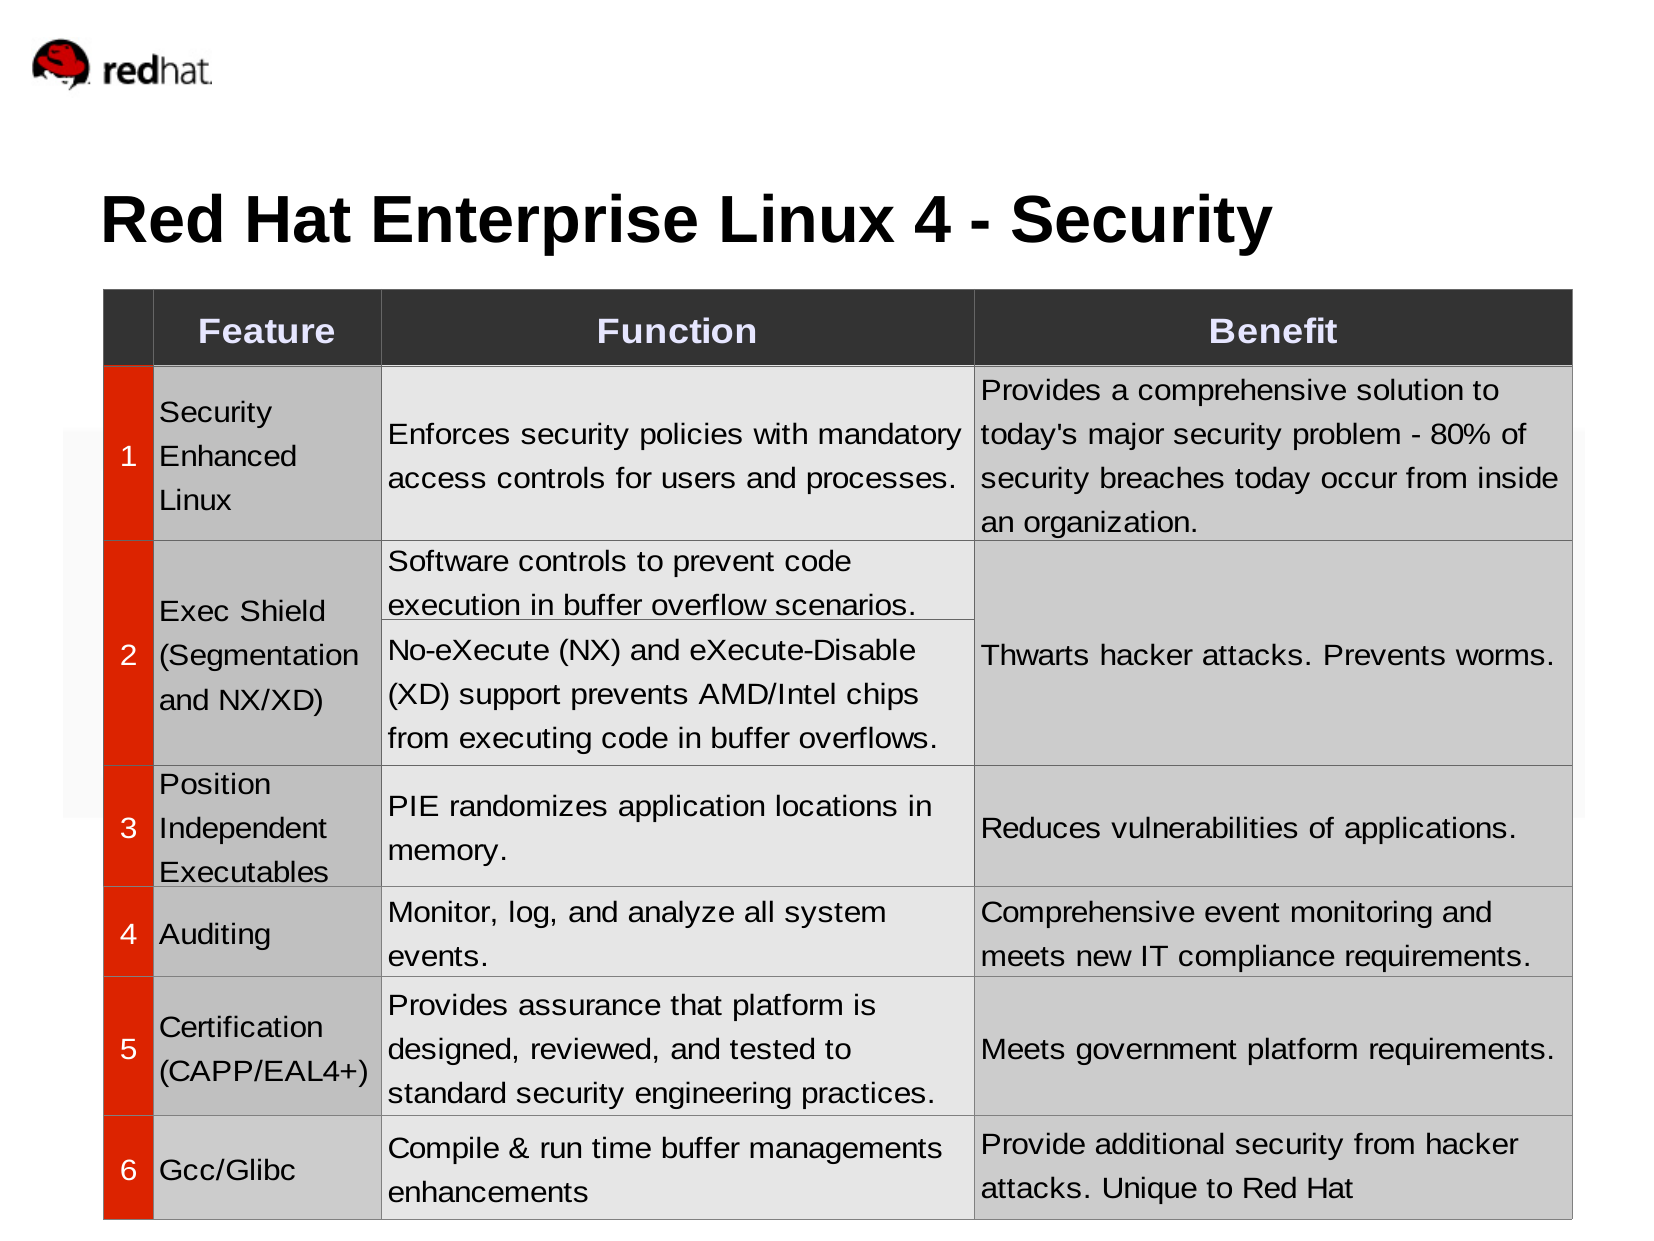

# Red Hat Enterprise Linux 4 - Security